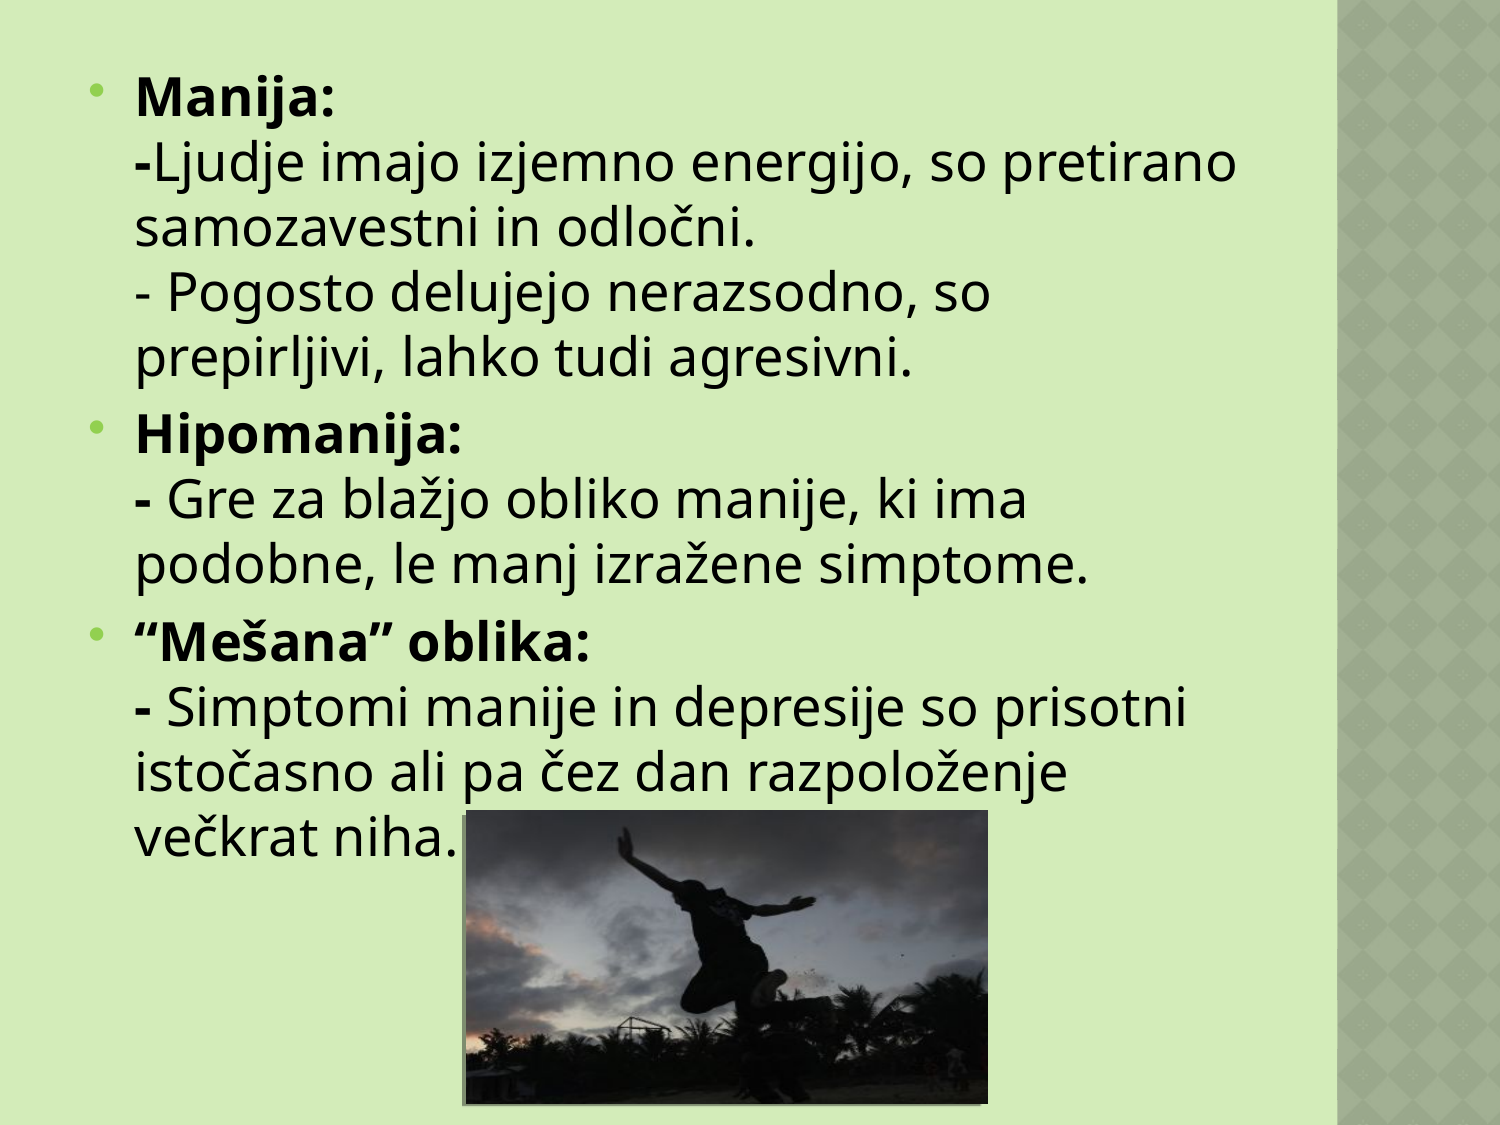

#
Manija:
-Ljudje imajo izjemno energijo, so pretirano samozavestni in odločni.
- Pogosto delujejo nerazsodno, so prepirljivi, lahko tudi agresivni.
Hipomanija:
- Gre za blažjo obliko manije, ki ima podobne, le manj izražene simptome.
“Mešana” oblika:
- Simptomi manije in depresije so prisotni istočasno ali pa čez dan razpoloženje večkrat niha.